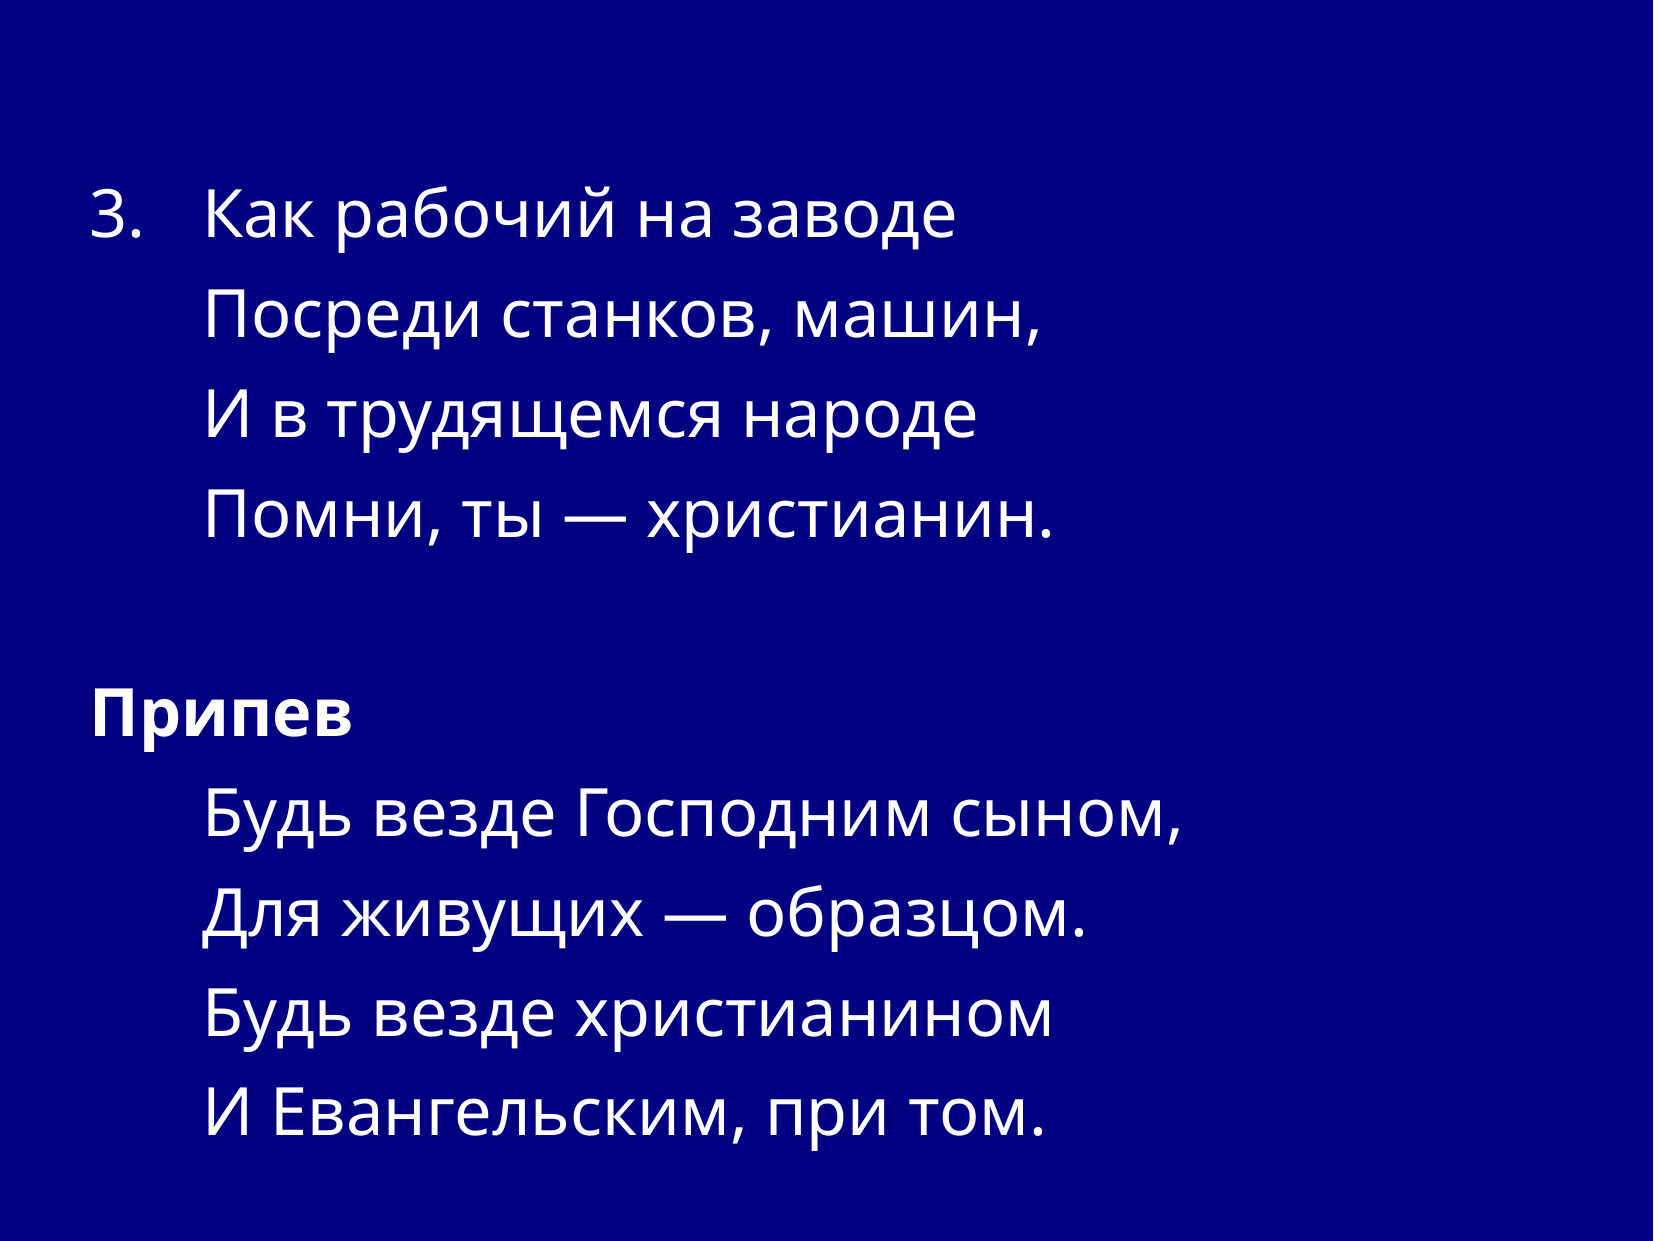

3.	Как рабочий на заводе
	Посреди станков, машин,
	И в трудящемся народе
	Помни, ты — христианин.
Припев
	Будь везде Господним сыном,
	Для живущих — образцом.
	Будь везде христианином
	И Евангельским, при том.